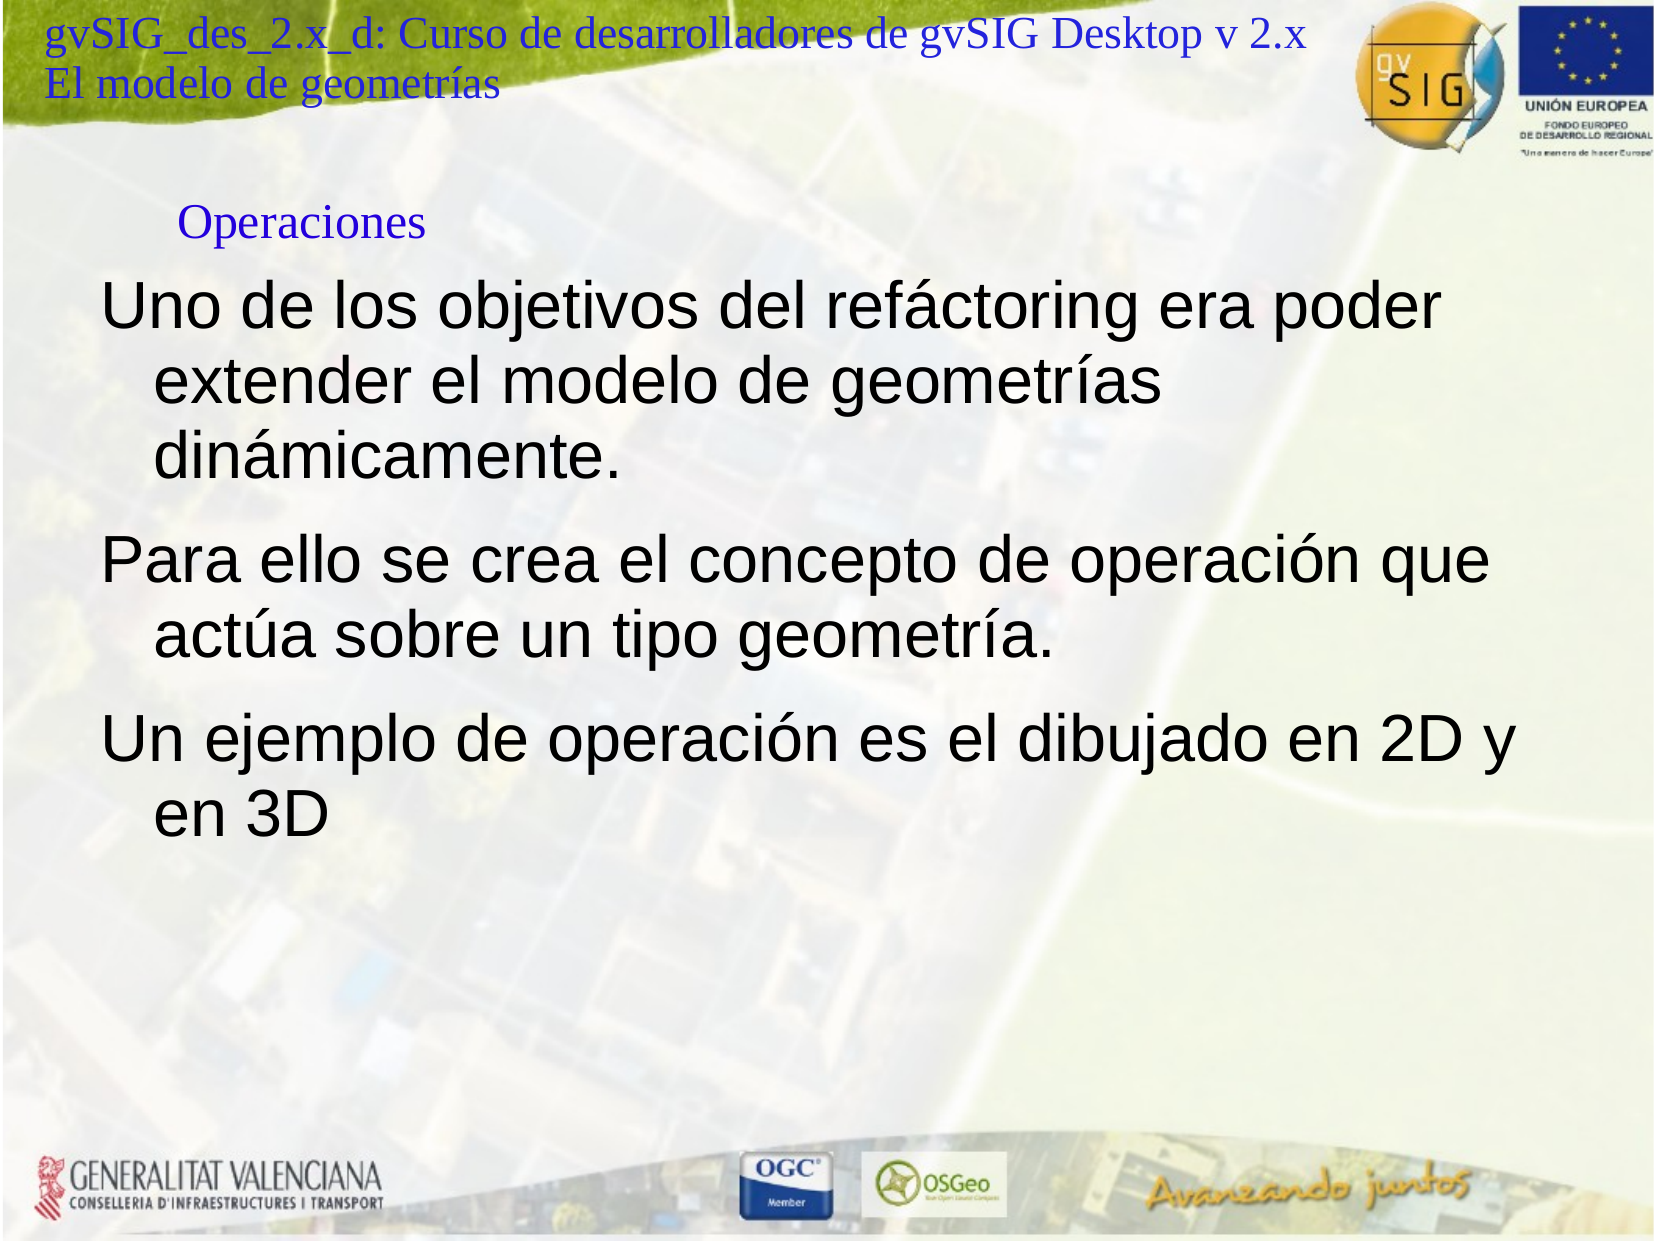

Operaciones
# Uno de los objetivos del refáctoring era poder extender el modelo de geometrías dinámicamente.
Para ello se crea el concepto de operación que actúa sobre un tipo geometría.
Un ejemplo de operación es el dibujado en 2D y en 3D